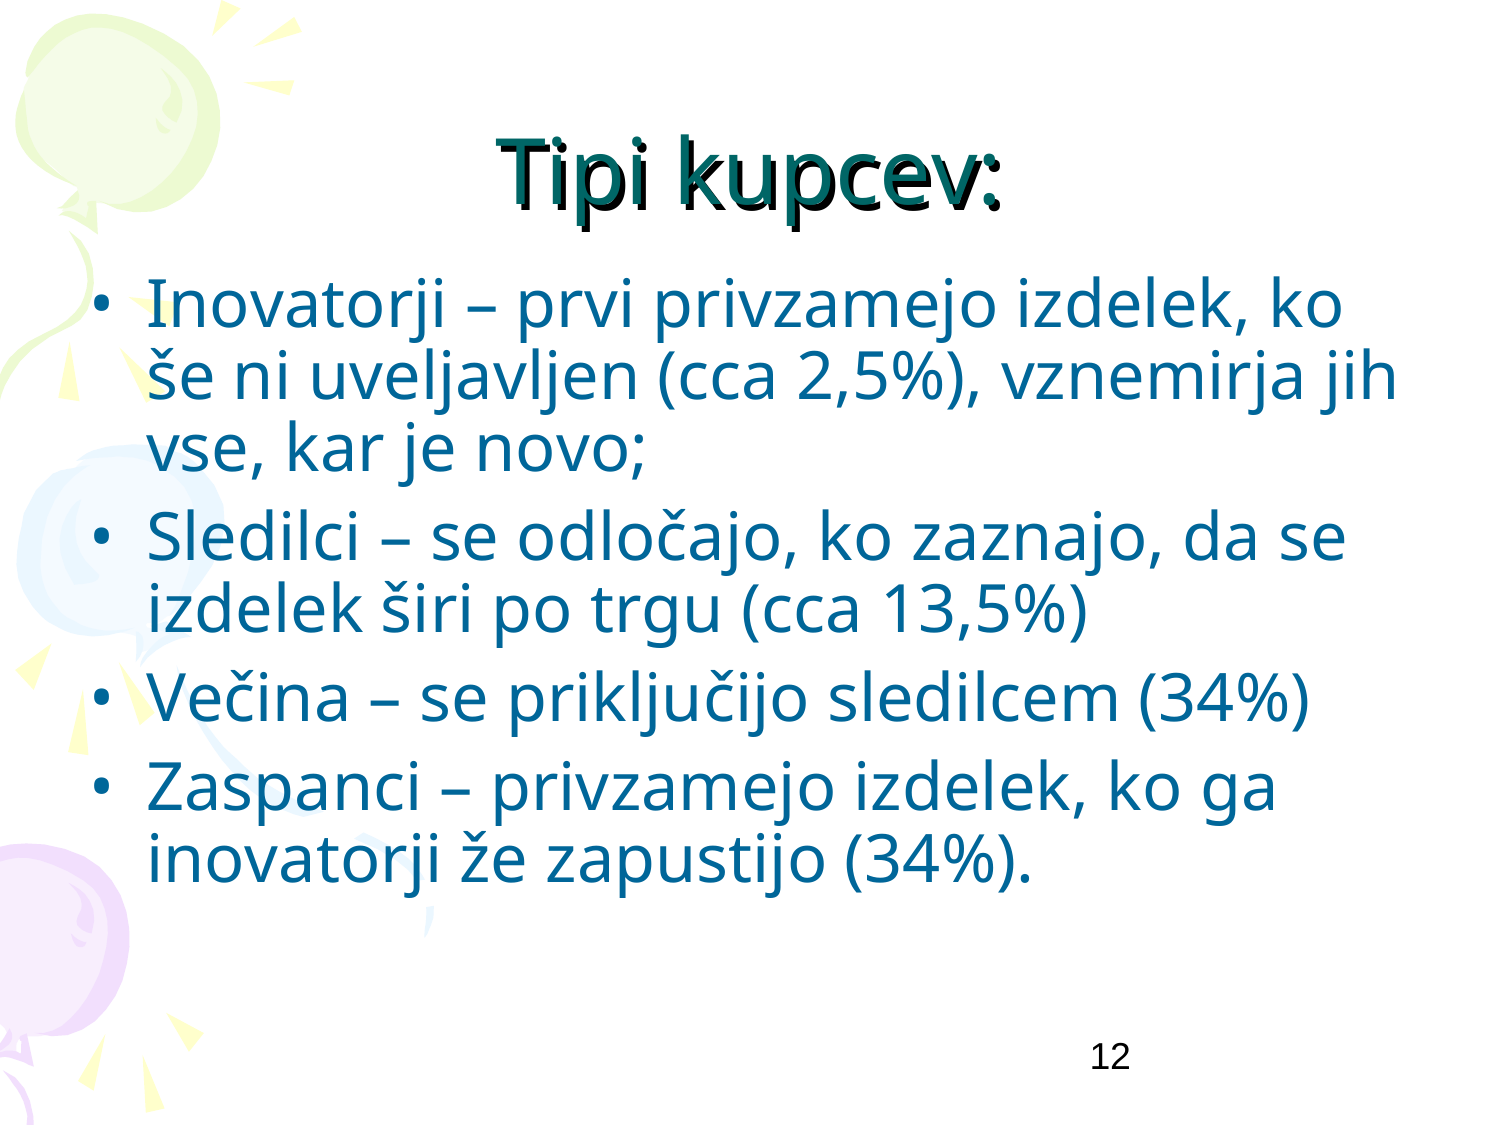

# Tipi kupcev:
Inovatorji – prvi privzamejo izdelek, ko še ni uveljavljen (cca 2,5%), vznemirja jih vse, kar je novo;
Sledilci – se odločajo, ko zaznajo, da se izdelek širi po trgu (cca 13,5%)
Večina – se priključijo sledilcem (34%)
Zaspanci – privzamejo izdelek, ko ga inovatorji že zapustijo (34%).
12